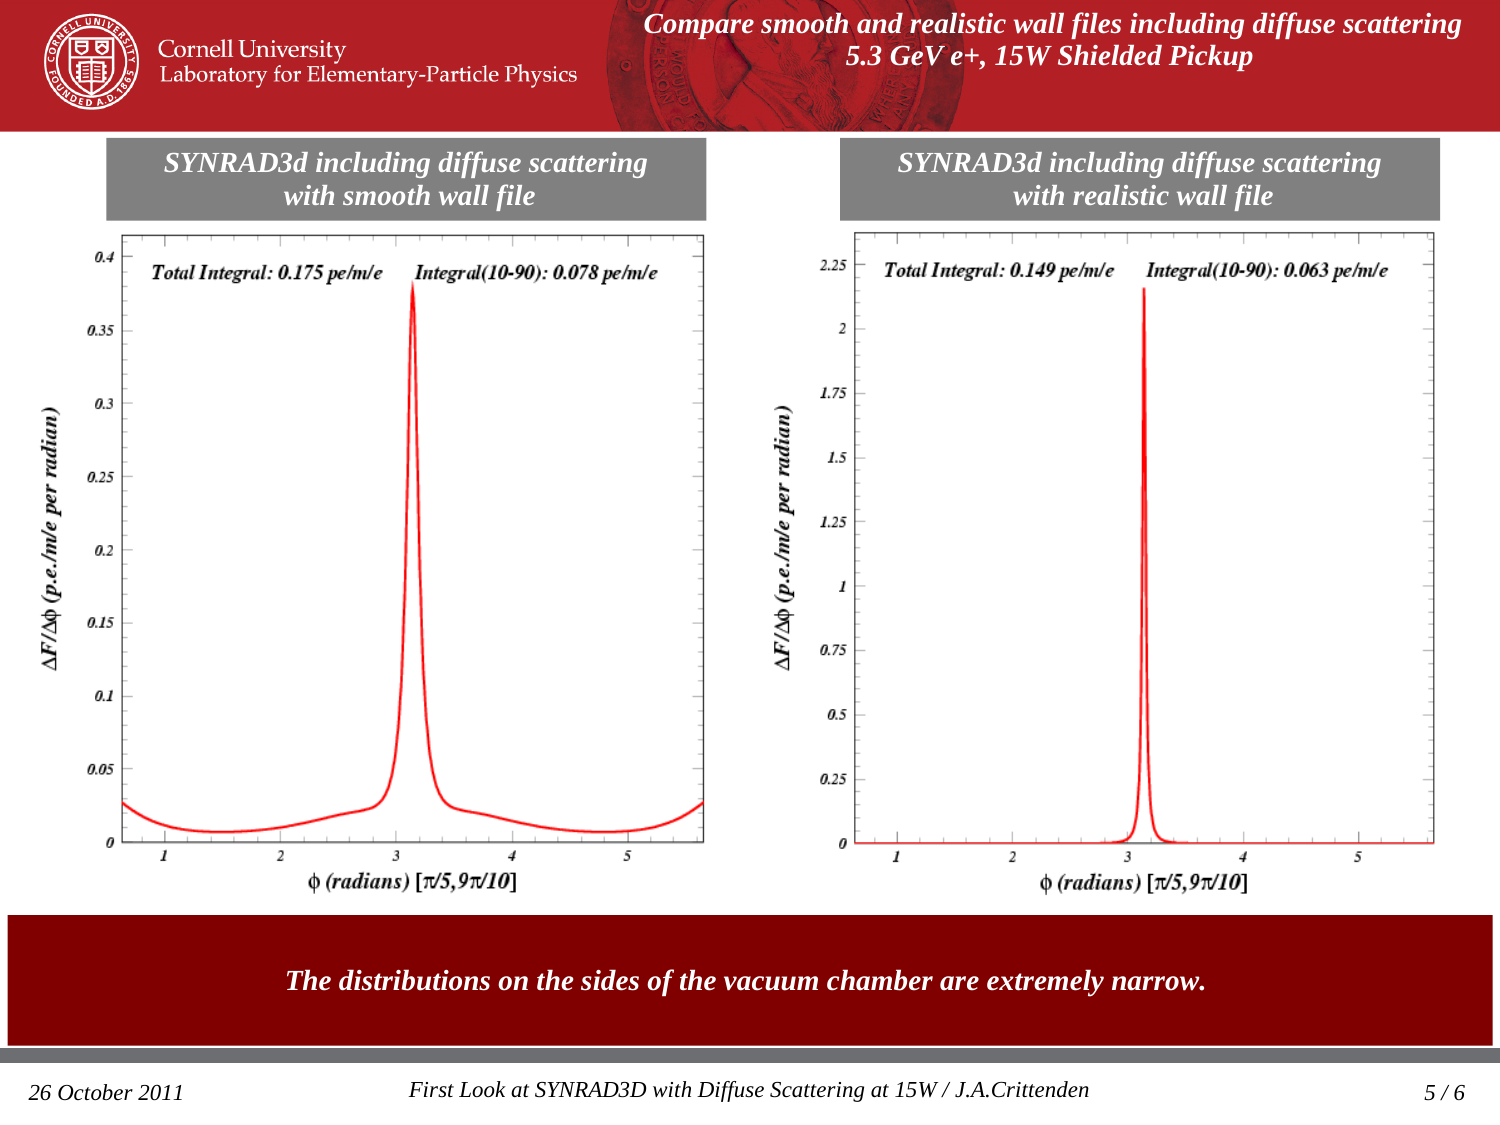

Compare smooth and realistic wall files including diffuse scattering
5.3 GeV e+, 15W Shielded Pickup
SYNRAD3d including diffuse scattering
 with smooth wall file
SYNRAD3d including diffuse scattering
 with realistic wall file
The distributions on the sides of the vacuum chamber are extremely narrow.